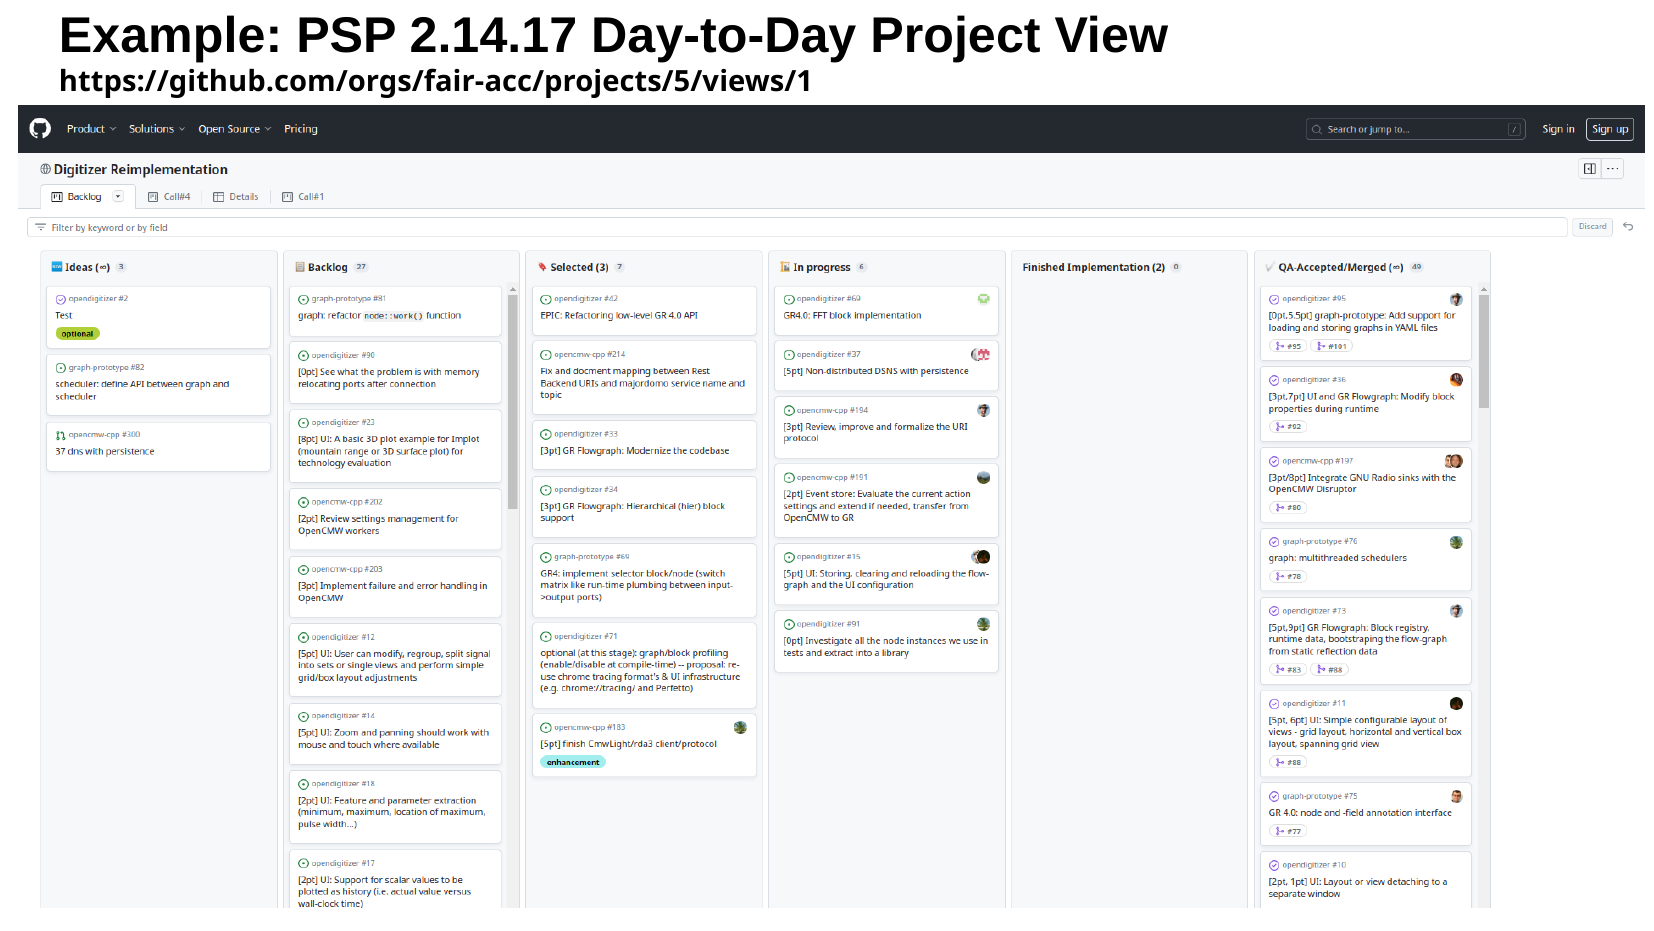

# Example: PSP 2.14.17 Day-to-Day Project View https://github.com/orgs/fair-acc/projects/5/views/1